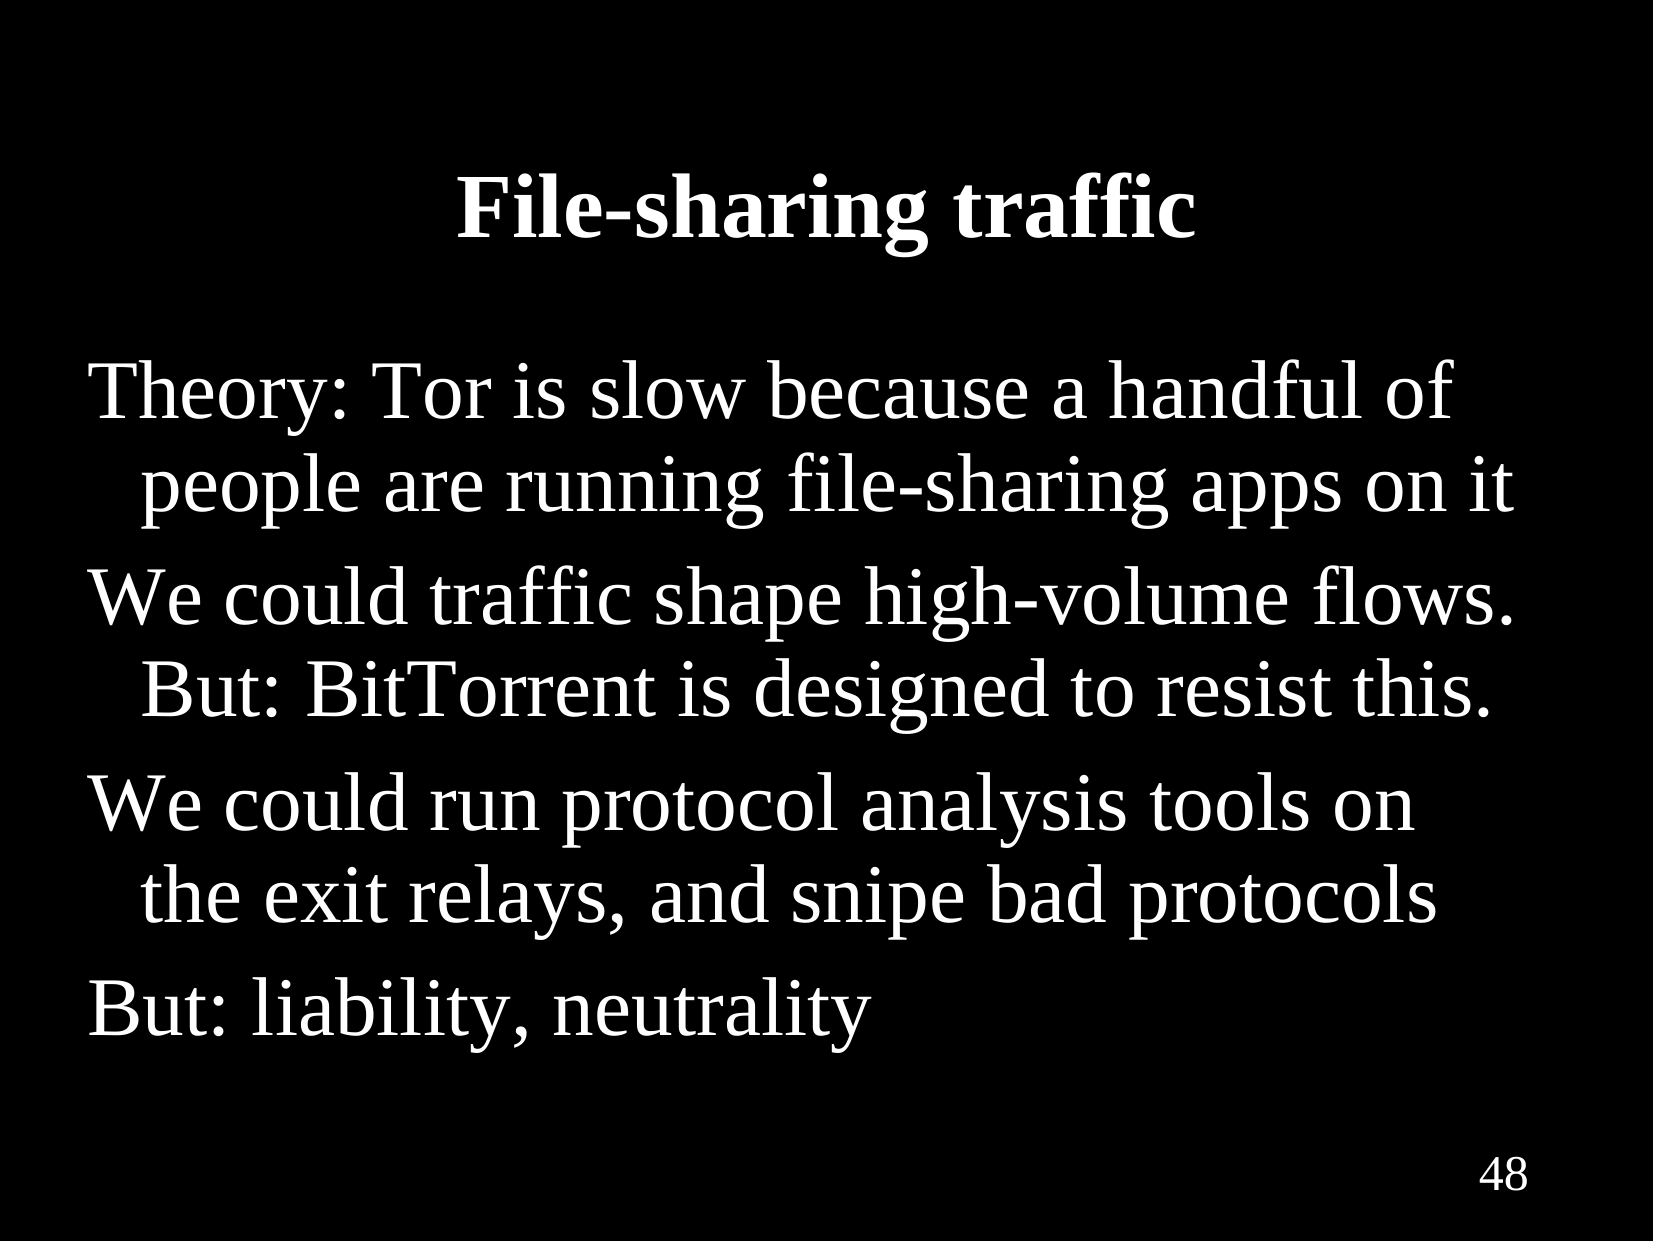

# File-sharing traffic
Theory: Tor is slow because a handful of people are running file-sharing apps on it
We could traffic shape high-volume flows. But: BitTorrent is designed to resist this.
We could run protocol analysis tools on the exit relays, and snipe bad protocols
But: liability, neutrality